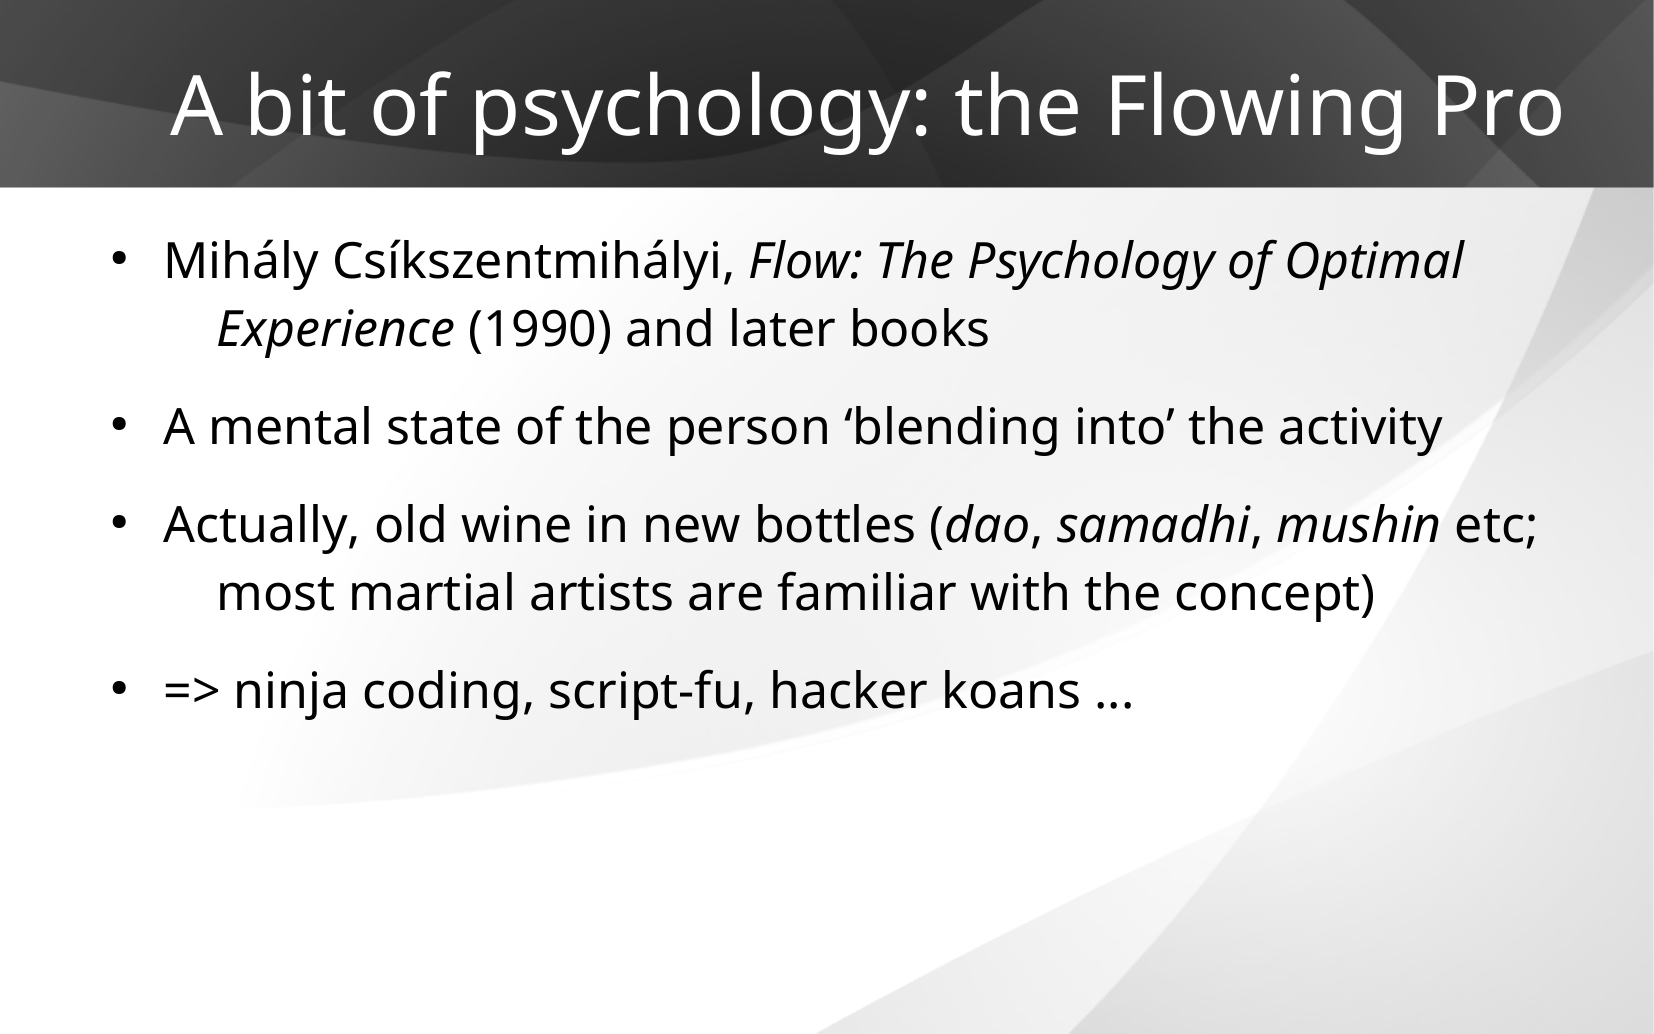

# A bit of psychology: the Flowing Pro
Mihály Csíkszentmihályi, Flow: The Psychology of Optimal Experience (1990) and later books
A mental state of the person ‘blending into’ the activity
Actually, old wine in new bottles (dao, samadhi, mushin etc; most martial artists are familiar with the concept)
=> ninja coding, script-fu, hacker koans ...